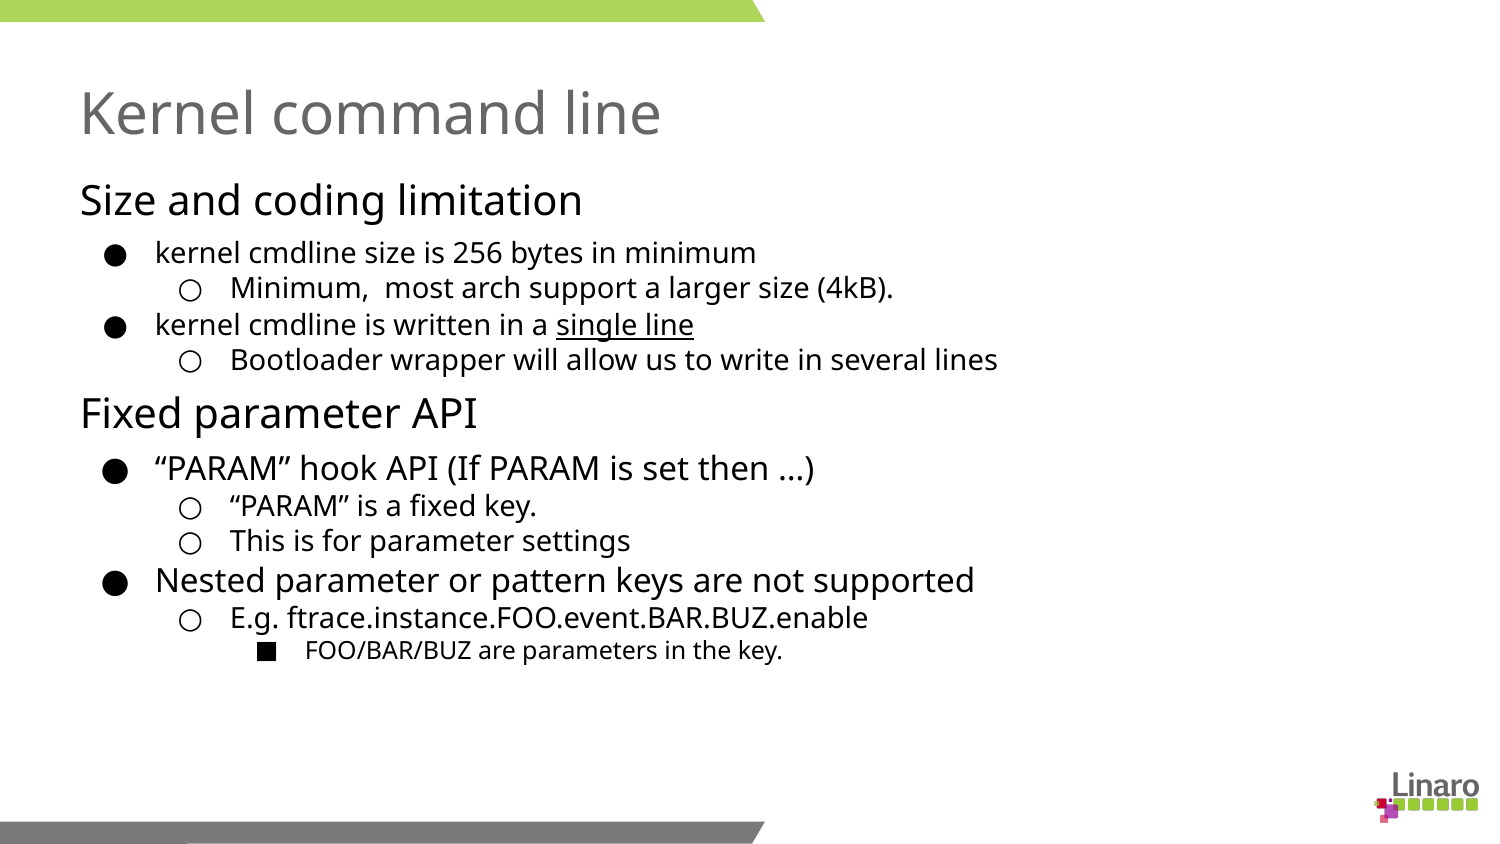

# Kernel command line
Size and coding limitation
kernel cmdline size is 256 bytes in minimum
Minimum, most arch support a larger size (4kB).
kernel cmdline is written in a single line
Bootloader wrapper will allow us to write in several lines
Fixed parameter API
“PARAM” hook API (If PARAM is set then …)
“PARAM” is a fixed key.
This is for parameter settings
Nested parameter or pattern keys are not supported
E.g. ftrace.instance.FOO.event.BAR.BUZ.enable
FOO/BAR/BUZ are parameters in the key.